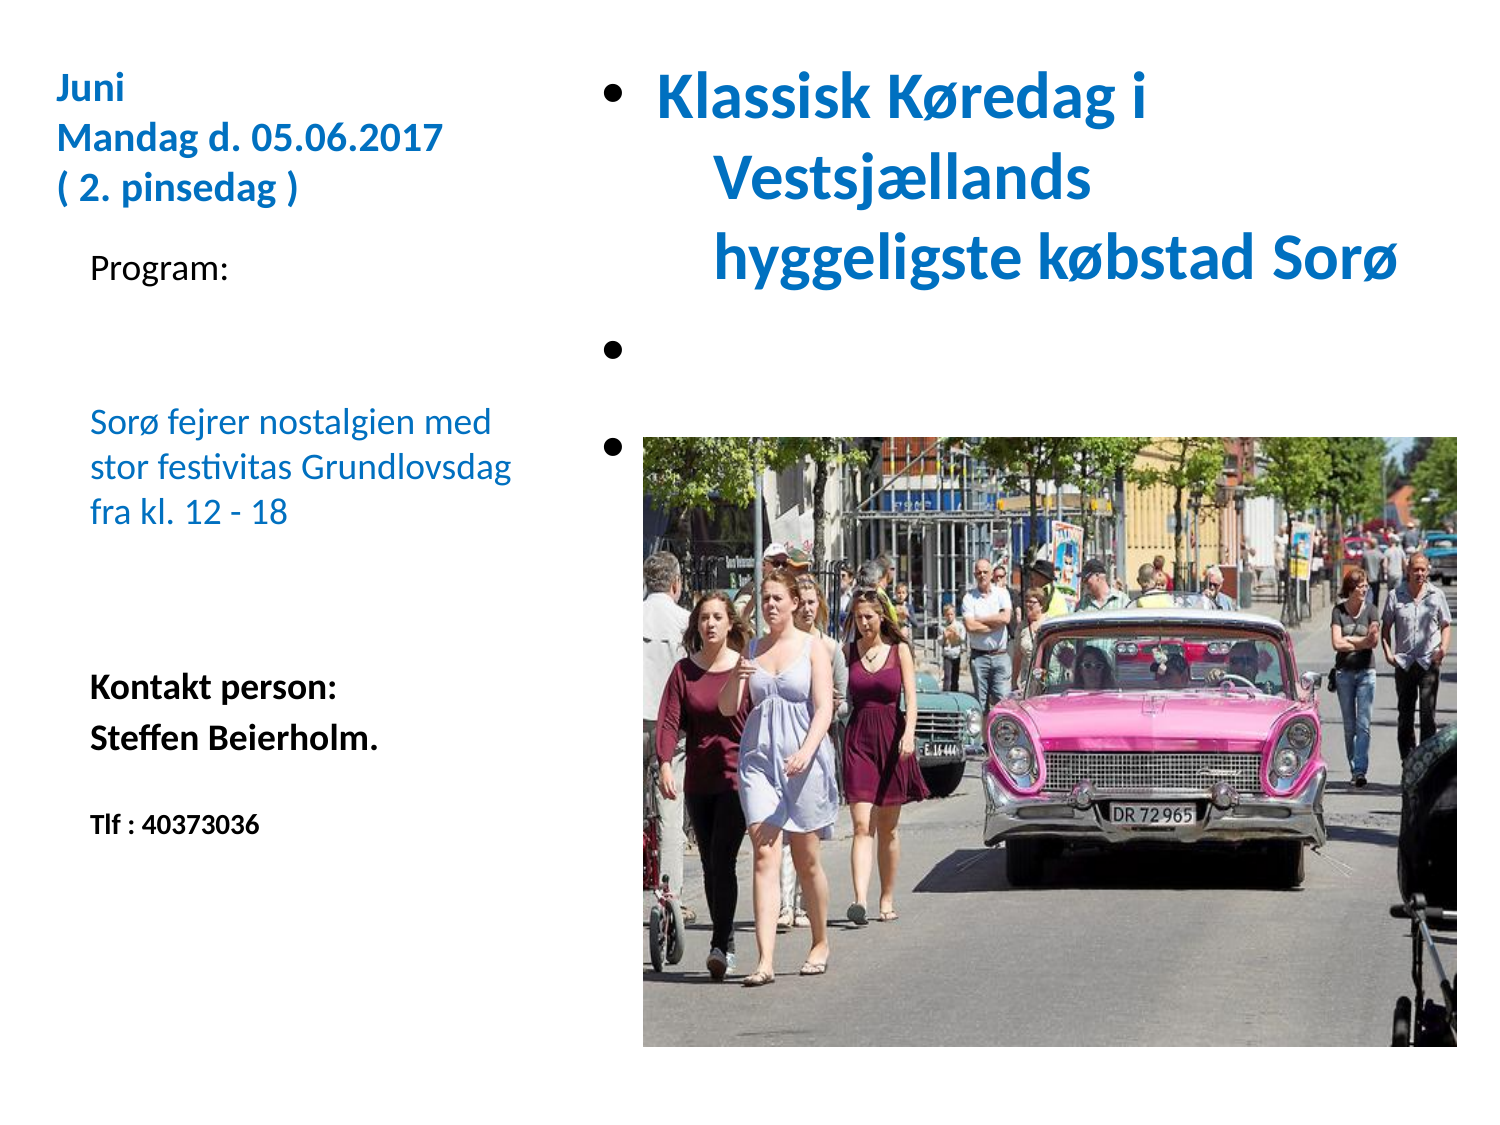

# Juni Mandag d. 05.06.2017 ( 2. pinsedag )
Klassisk Køredag i Vestsjællands hyggeligste købstad Sorø
Program:
Sorø fejrer nostalgien med stor festivitas Grundlovsdag fra kl. 12 - 18
Kontakt person:
Steffen Beierholm.
Tlf : 40373036